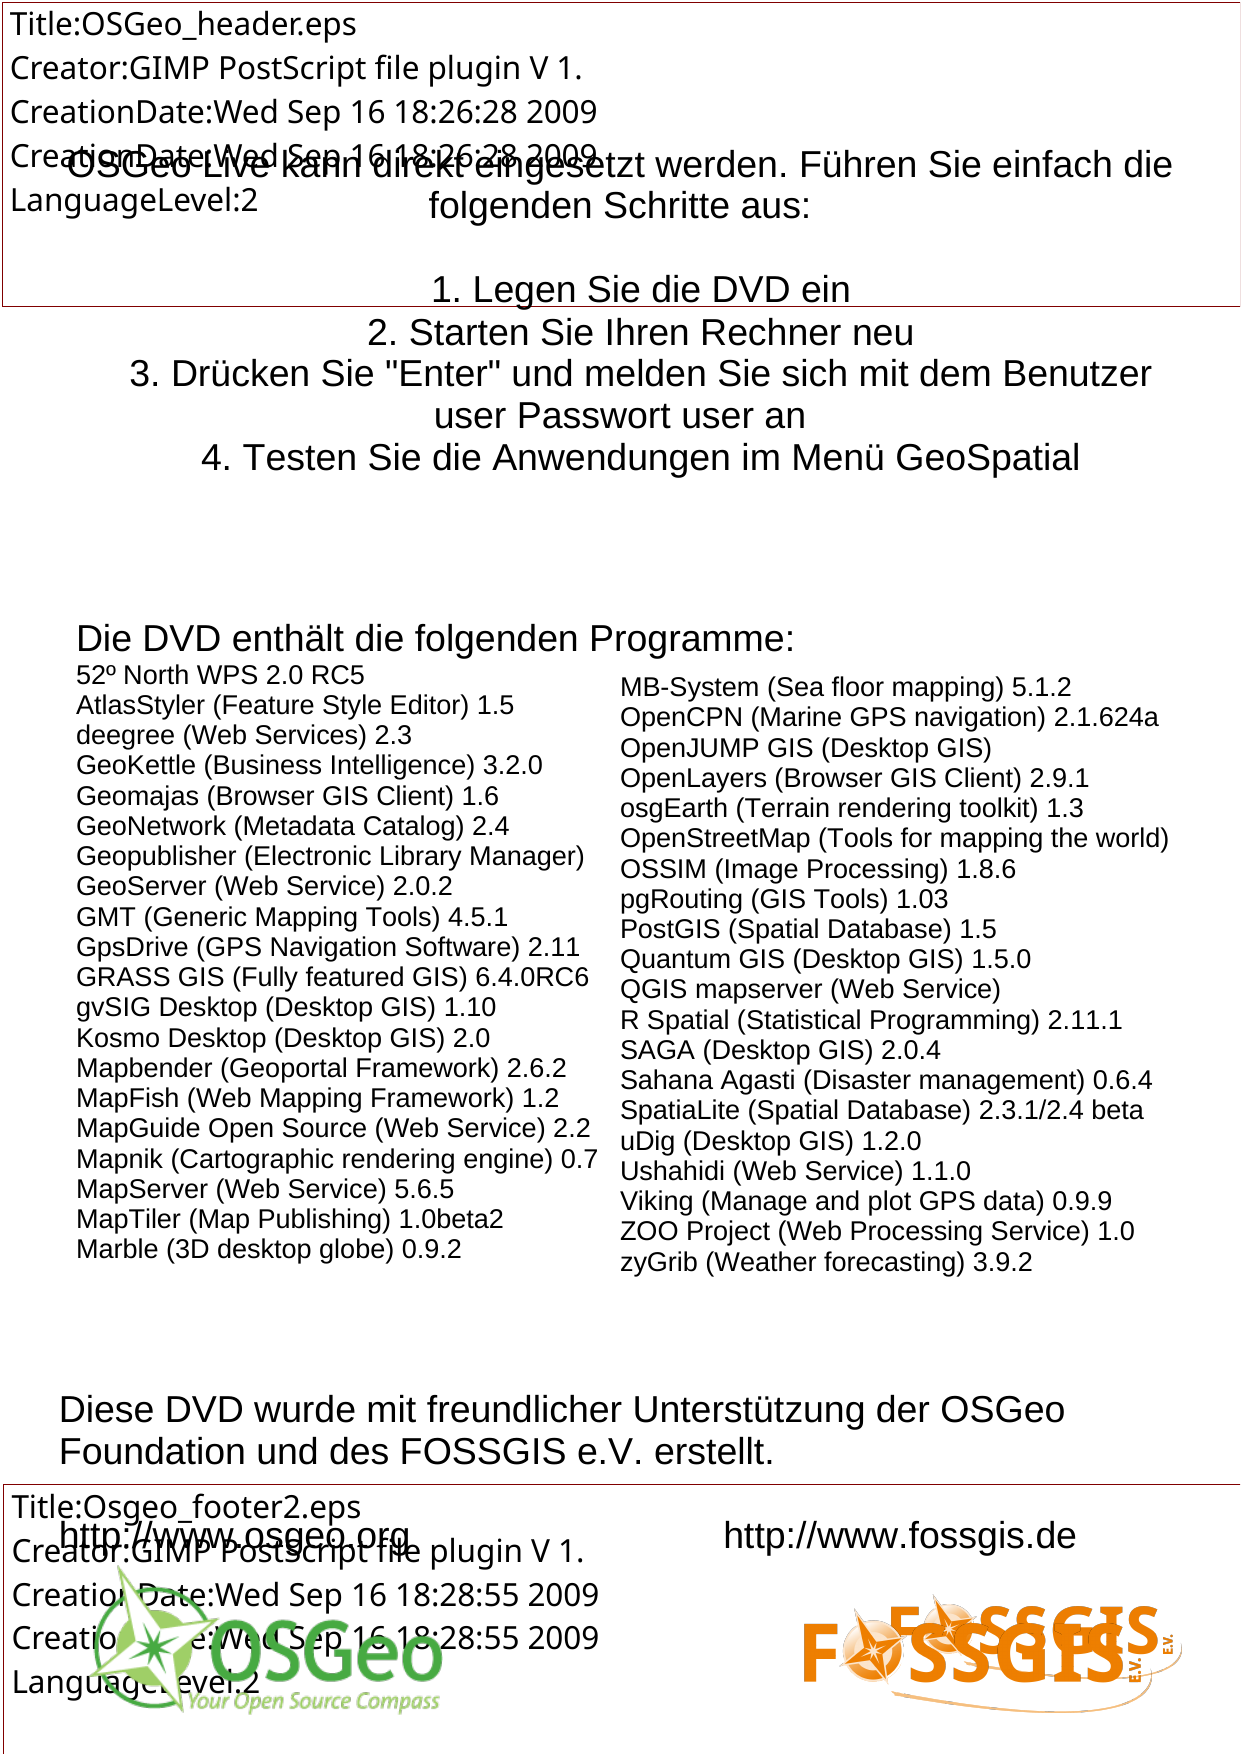

OSGeo Live kann direkt eingesetzt werden. Führen Sie einfach die folgenden Schritte aus:
 1. Legen Sie die DVD ein
 2. Starten Sie Ihren Rechner neu
 3. Drücken Sie "Enter" und melden Sie sich mit dem Benutzer user Passwort user an
 4. Testen Sie die Anwendungen im Menü GeoSpatial
Die DVD enthält die folgenden Programme:
52º North WPS 2.0 RC5
AtlasStyler (Feature Style Editor) 1.5
deegree (Web Services) 2.3
GeoKettle (Business Intelligence) 3.2.0
Geomajas (Browser GIS Client) 1.6
GeoNetwork (Metadata Catalog) 2.4
Geopublisher (Electronic Library Manager)
GeoServer (Web Service) 2.0.2
GMT (Generic Mapping Tools) 4.5.1
GpsDrive (GPS Navigation Software) 2.11
GRASS GIS (Fully featured GIS) 6.4.0RC6
gvSIG Desktop (Desktop GIS) 1.10
Kosmo Desktop (Desktop GIS) 2.0
Mapbender (Geoportal Framework) 2.6.2
MapFish (Web Mapping Framework) 1.2
MapGuide Open Source (Web Service) 2.2
Mapnik (Cartographic rendering engine) 0.7
MapServer (Web Service) 5.6.5
MapTiler (Map Publishing) 1.0beta2
Marble (3D desktop globe) 0.9.2
MB-System (Sea floor mapping) 5.1.2
OpenCPN (Marine GPS navigation) 2.1.624a
OpenJUMP GIS (Desktop GIS)
OpenLayers (Browser GIS Client) 2.9.1
osgEarth (Terrain rendering toolkit) 1.3
OpenStreetMap (Tools for mapping the world)
OSSIM (Image Processing) 1.8.6
pgRouting (GIS Tools) 1.03
PostGIS (Spatial Database) 1.5
Quantum GIS (Desktop GIS) 1.5.0
QGIS mapserver (Web Service)
R Spatial (Statistical Programming) 2.11.1
SAGA (Desktop GIS) 2.0.4
Sahana Agasti (Disaster management) 0.6.4
SpatiaLite (Spatial Database) 2.3.1/2.4 beta
uDig (Desktop GIS) 1.2.0
Ushahidi (Web Service) 1.1.0
Viking (Manage and plot GPS data) 0.9.9
ZOO Project (Web Processing Service) 1.0
zyGrib (Weather forecasting) 3.9.2
# Diese DVD wurde mit freundlicher Unterstützung der OSGeo Foundation und des FOSSGIS e.V. erstellt. http://www.osgeo.org					http://www.fossgis.de